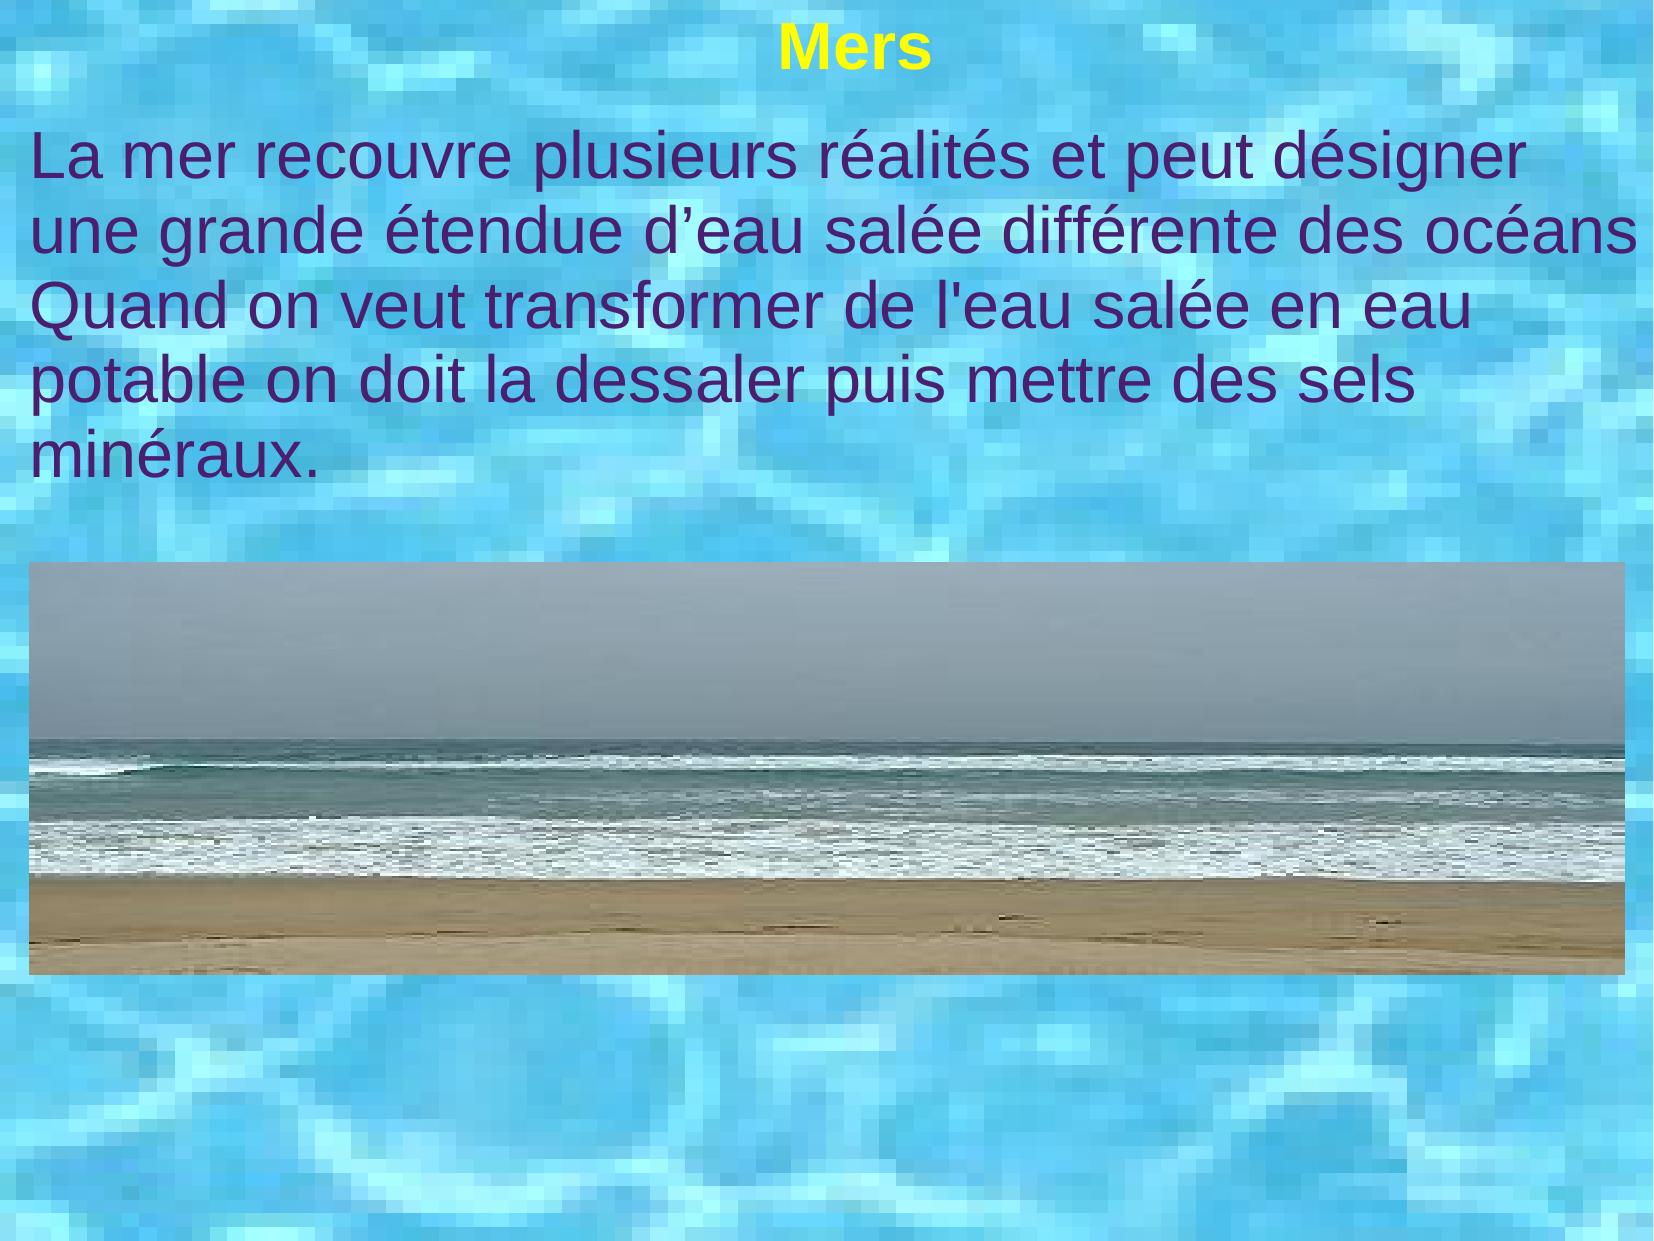

Mers
La mer recouvre plusieurs réalités et peut désigner une grande étendue d’eau salée différente des océansQuand on veut transformer de l'eau salée en eau potable on doit la dessaler puis mettre des sels minéraux.